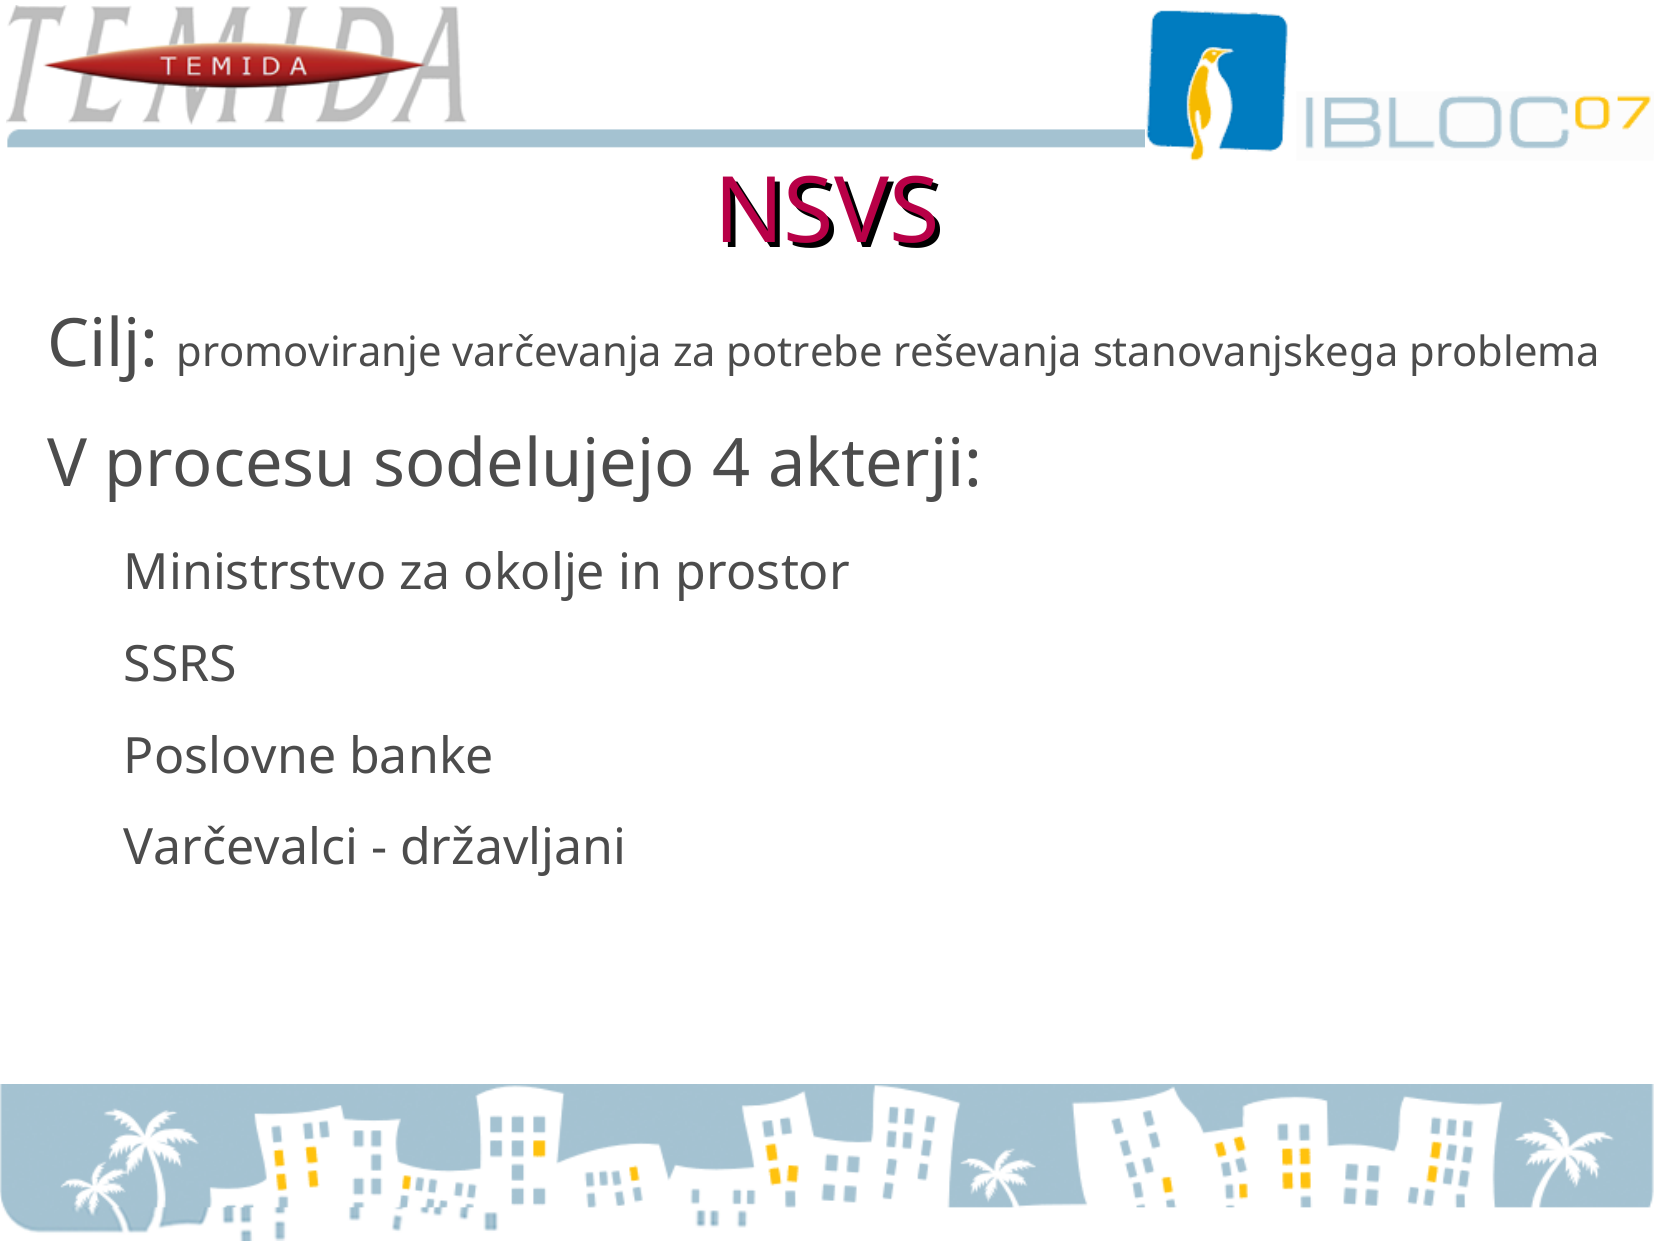

# NSVS
Cilj: promoviranje varčevanja za potrebe reševanja stanovanjskega problema
V procesu sodelujejo 4 akterji:
Ministrstvo za okolje in prostor
SSRS
Poslovne banke
Varčevalci - državljani